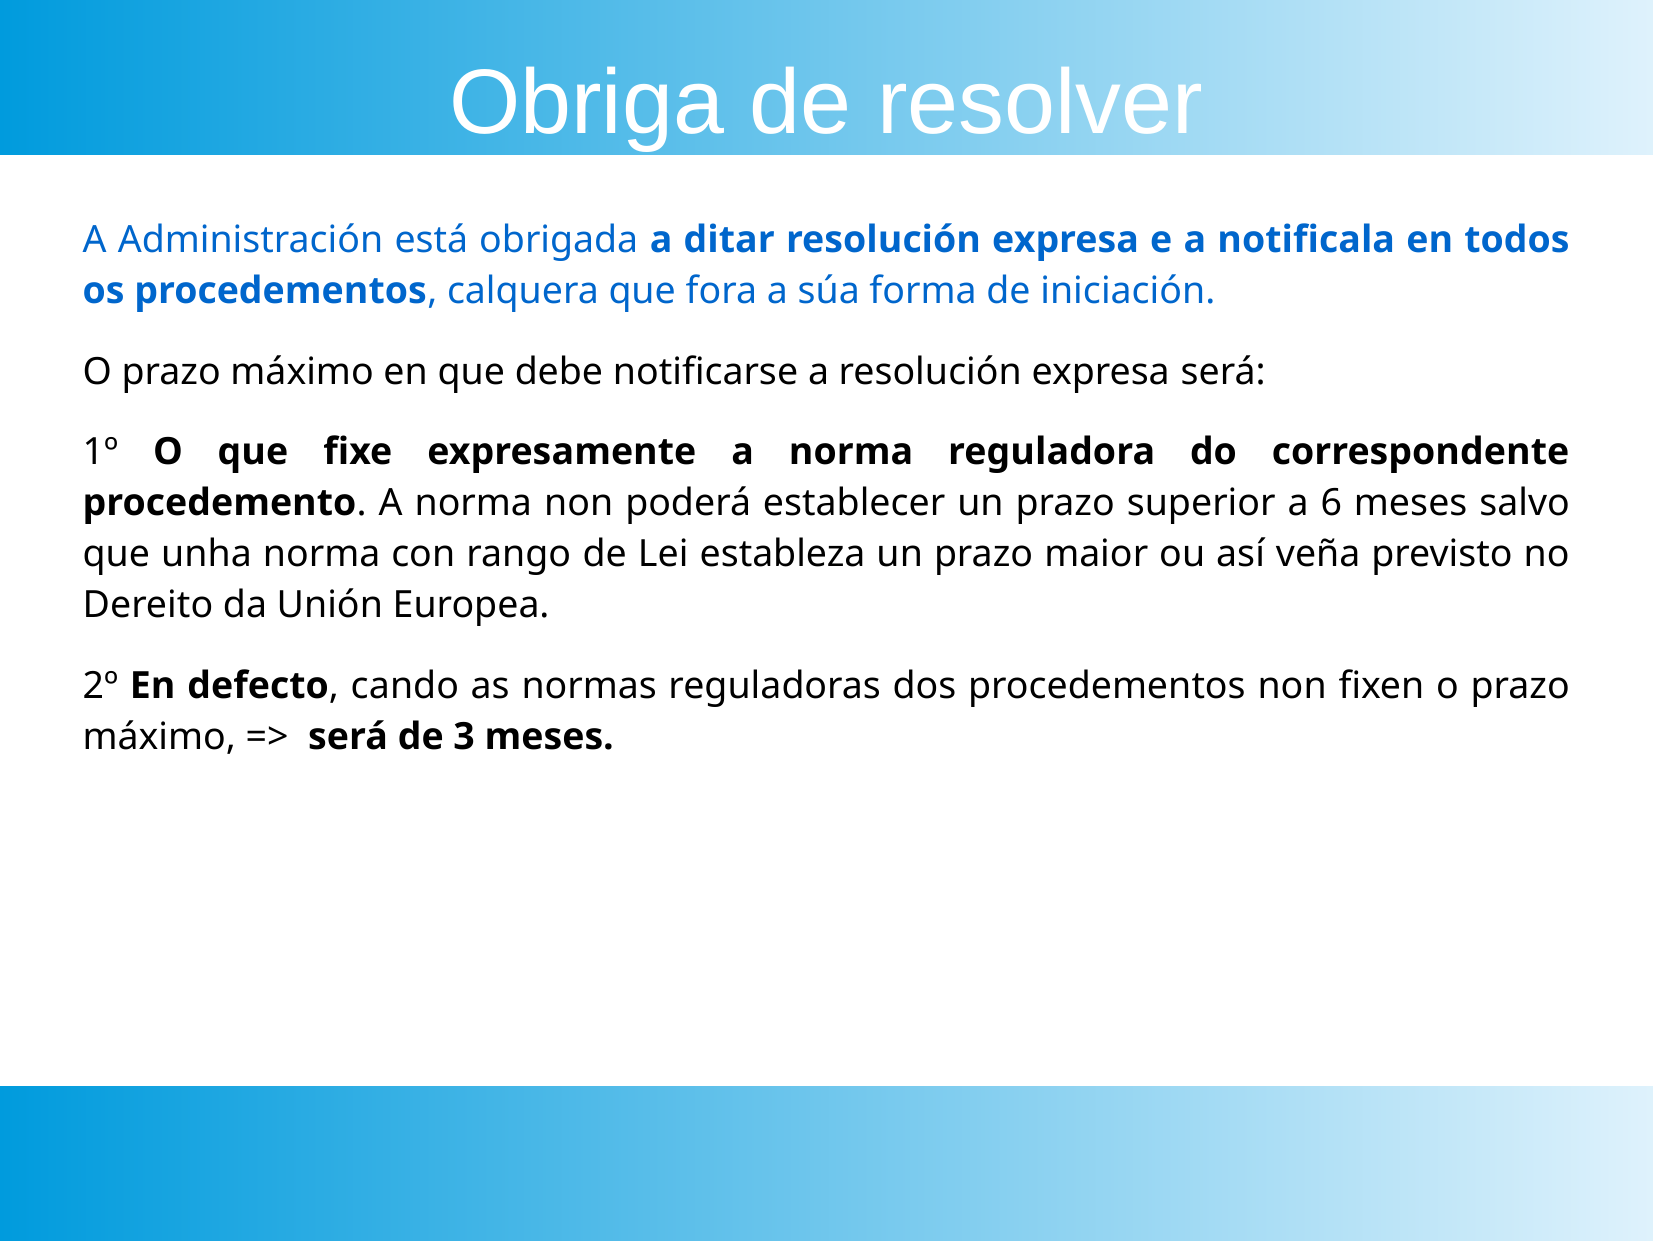

# Obriga de resolver
A Administración está obrigada a ditar resolución expresa e a notificala en todos os procedementos, calquera que fora a súa forma de iniciación.
O prazo máximo en que debe notificarse a resolución expresa será:
1º O que fixe expresamente a norma reguladora do correspondente procedemento. A norma non poderá establecer un prazo superior a 6 meses salvo que unha norma con rango de Lei estableza un prazo maior ou así veña previsto no Dereito da Unión Europea.
2º En defecto, cando as normas reguladoras dos procedementos non fixen o prazo máximo, => será de 3 meses.